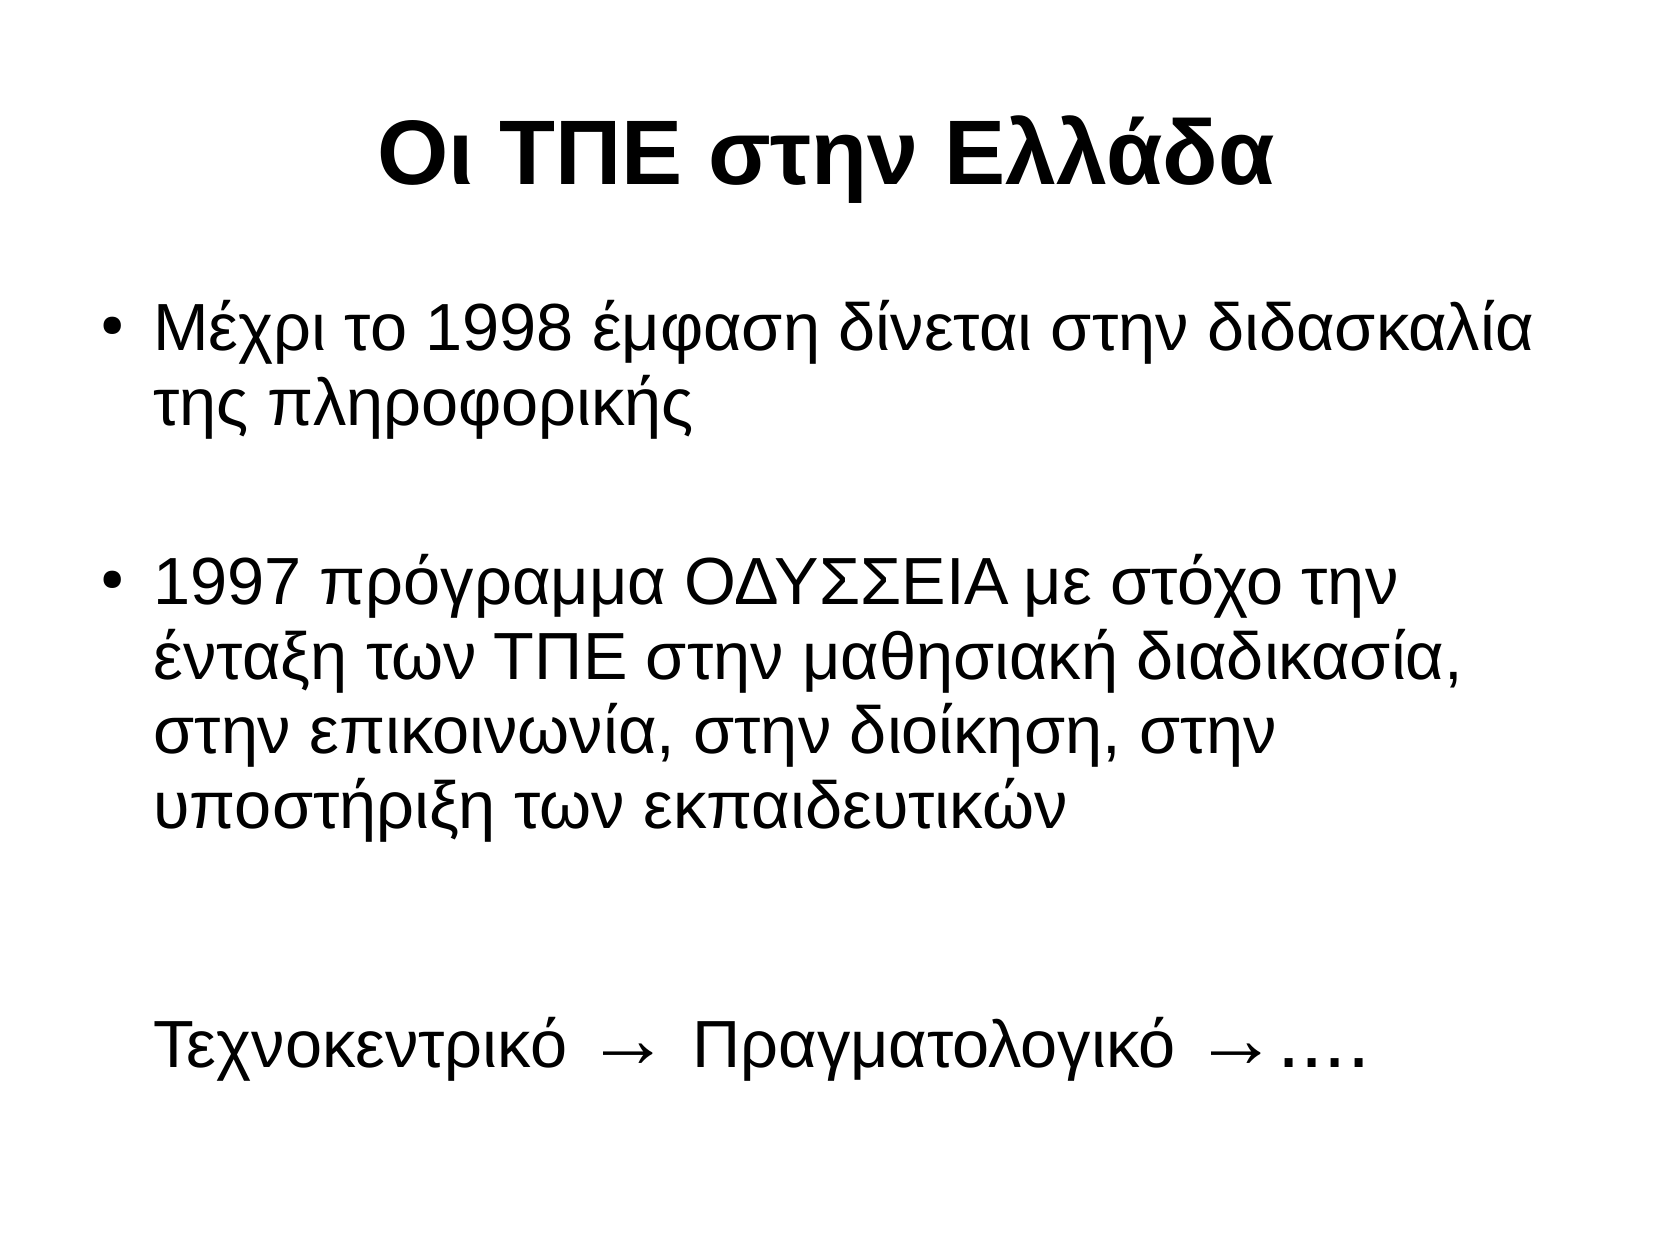

# Οι ΤΠΕ στην Ελλάδα
Μέχρι το 1998 έμφαση δίνεται στην διδασκαλία της πληροφορικής
1997 πρόγραμμα ΟΔΥΣΣΕΙΑ με στόχο την ένταξη των ΤΠΕ στην μαθησιακή διαδικασία, στην επικοινωνία, στην διοίκηση, στην υποστήριξη των εκπαιδευτικών
Τεχνοκεντρικό → Πραγματολογικό →....